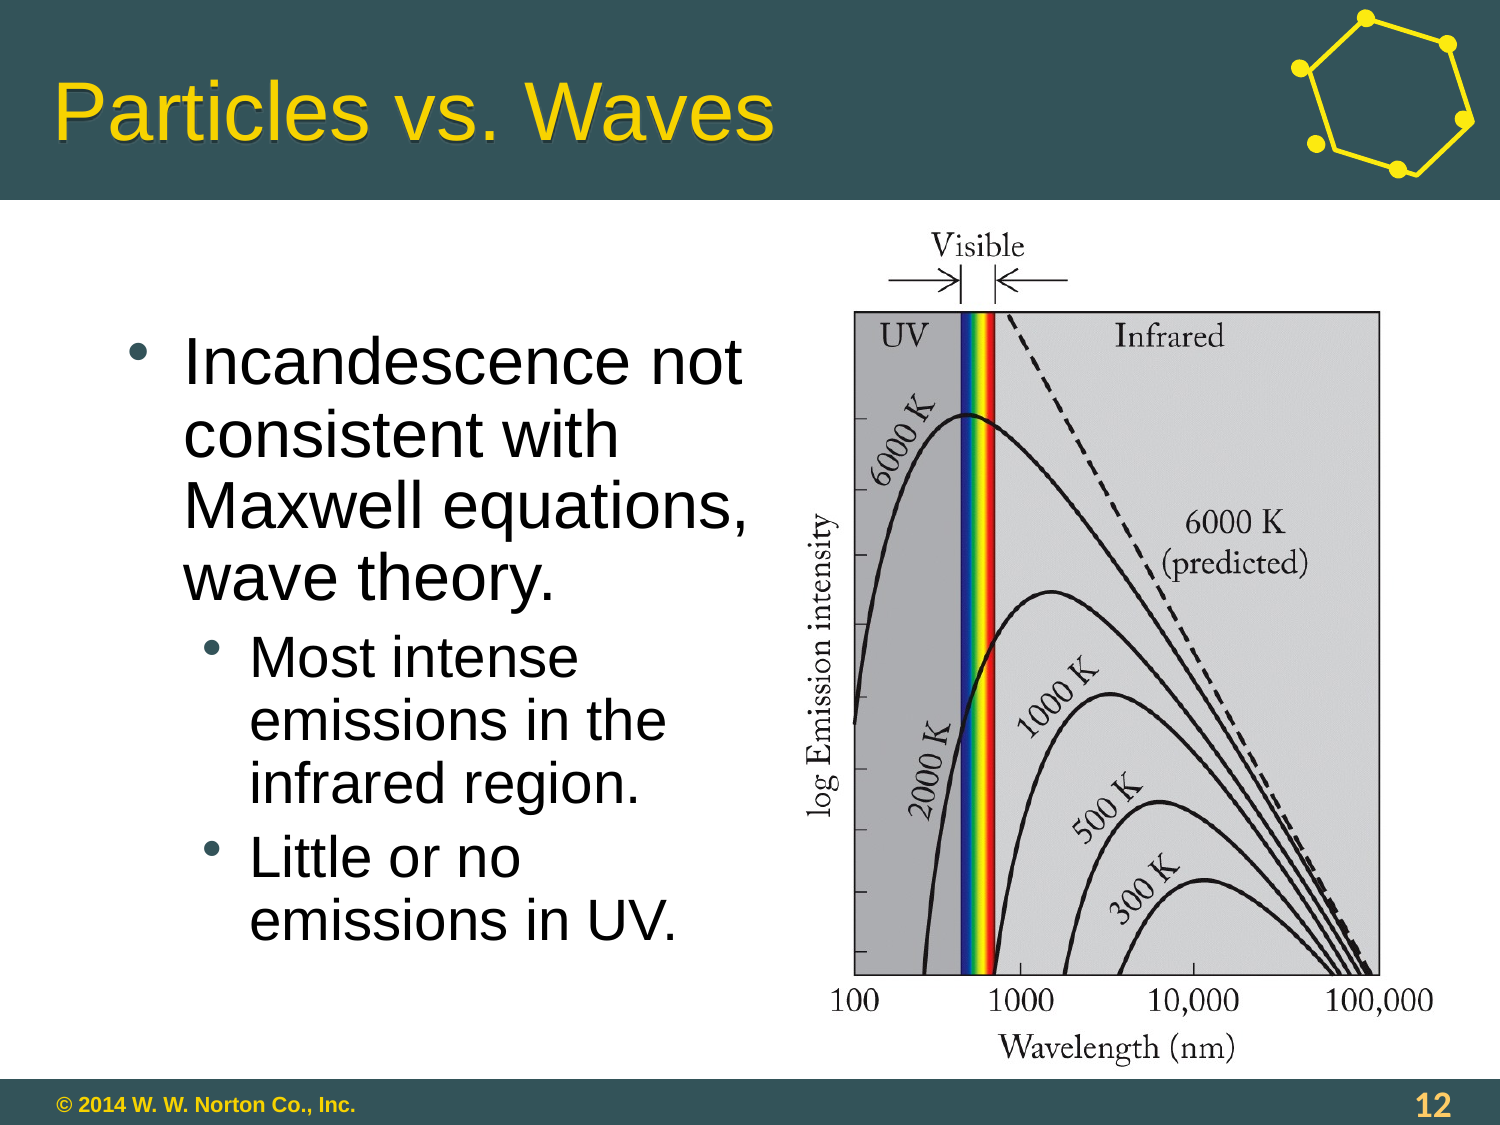

Particles vs. Waves
# Incandescence not consistent with Maxwell equations, wave theory.
Most intense emissions in the infrared region.
Little or no emissions in UV.